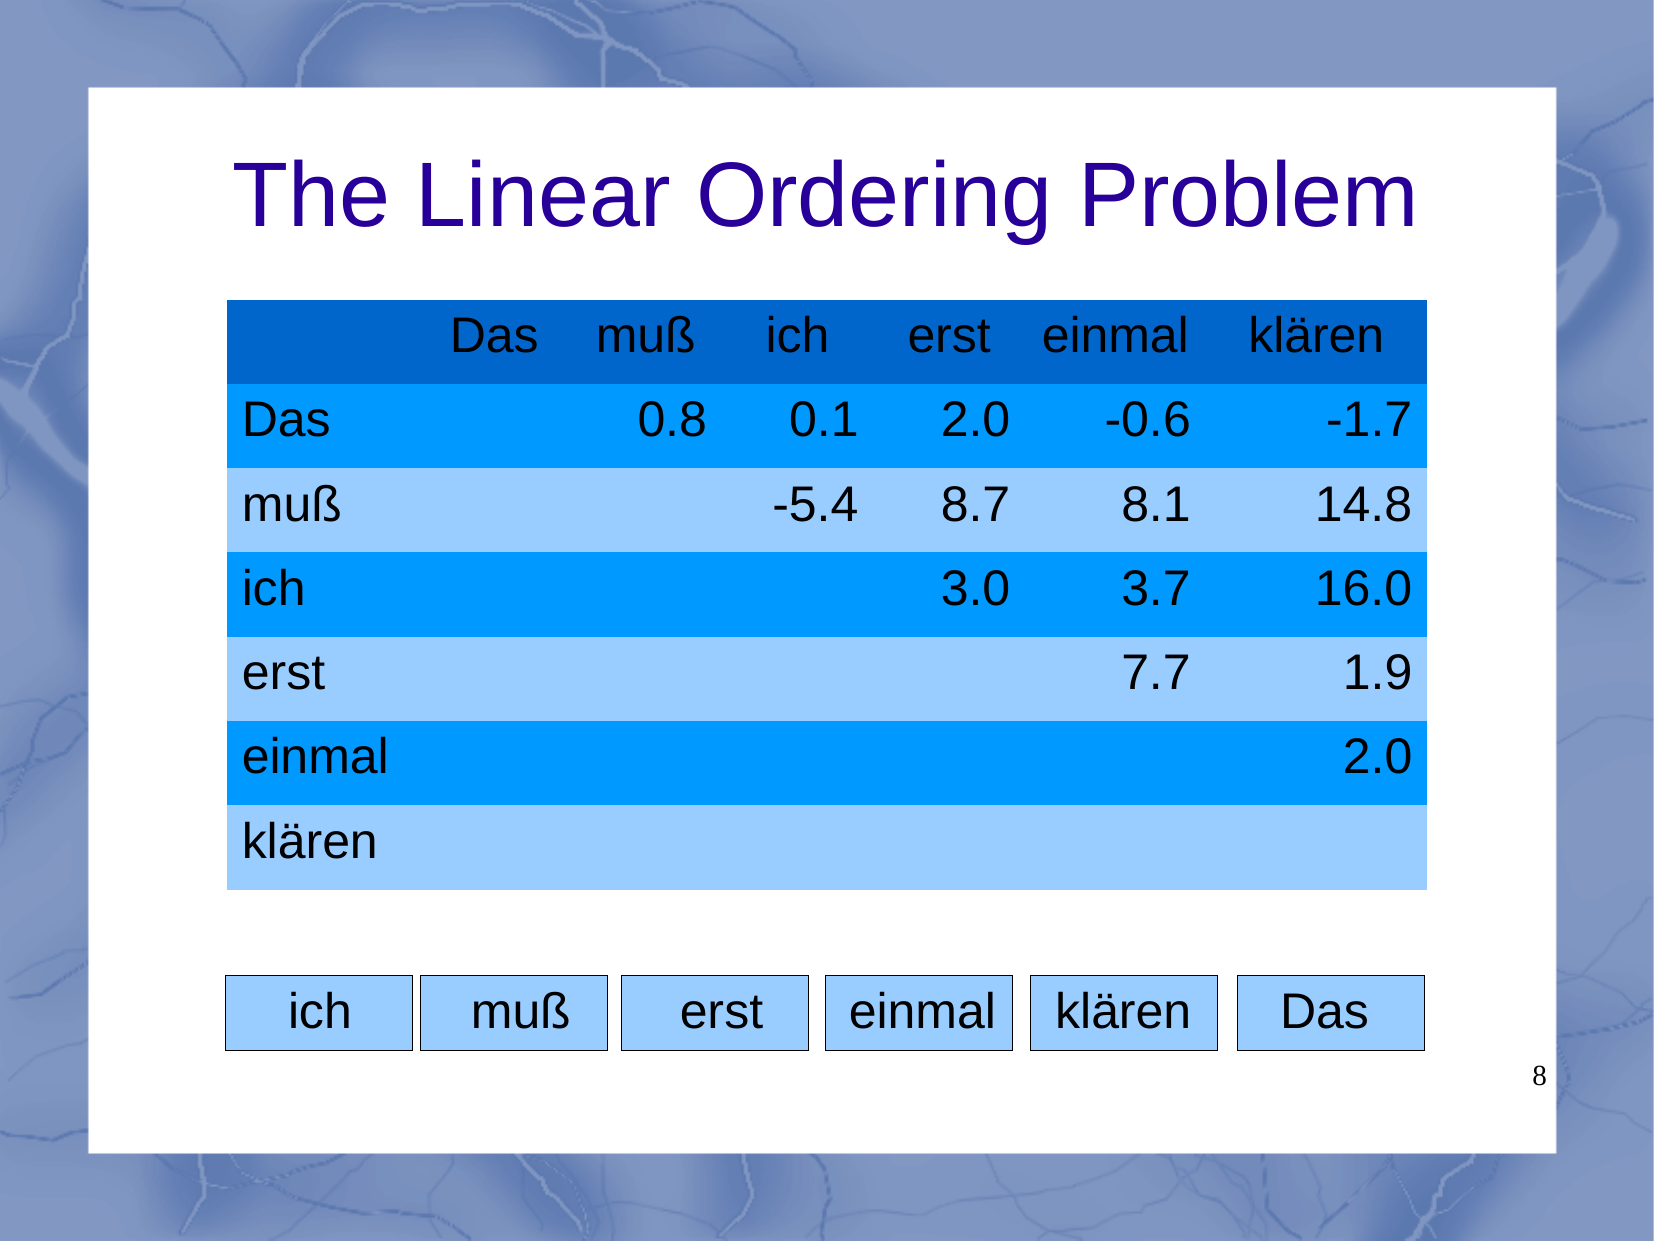

# The Linear Ordering Problem
| | Das | muß | ich | erst | einmal | klären |
| --- | --- | --- | --- | --- | --- | --- |
| Das | | 0.8 | 0.1 | 2.0 | -0.6 | -1.7 |
| muß | | | -5.4 | 8.7 | 8.1 | 14.8 |
| ich | | | | 3.0 | 3.7 | 16.0 |
| erst | | | | | 7.7 | 1.9 |
| einmal | | | | | | 2.0 |
| klären | | | | | | |
| ich | muß | erst | einmal | klären | Das |
| --- | --- | --- | --- | --- | --- |
8